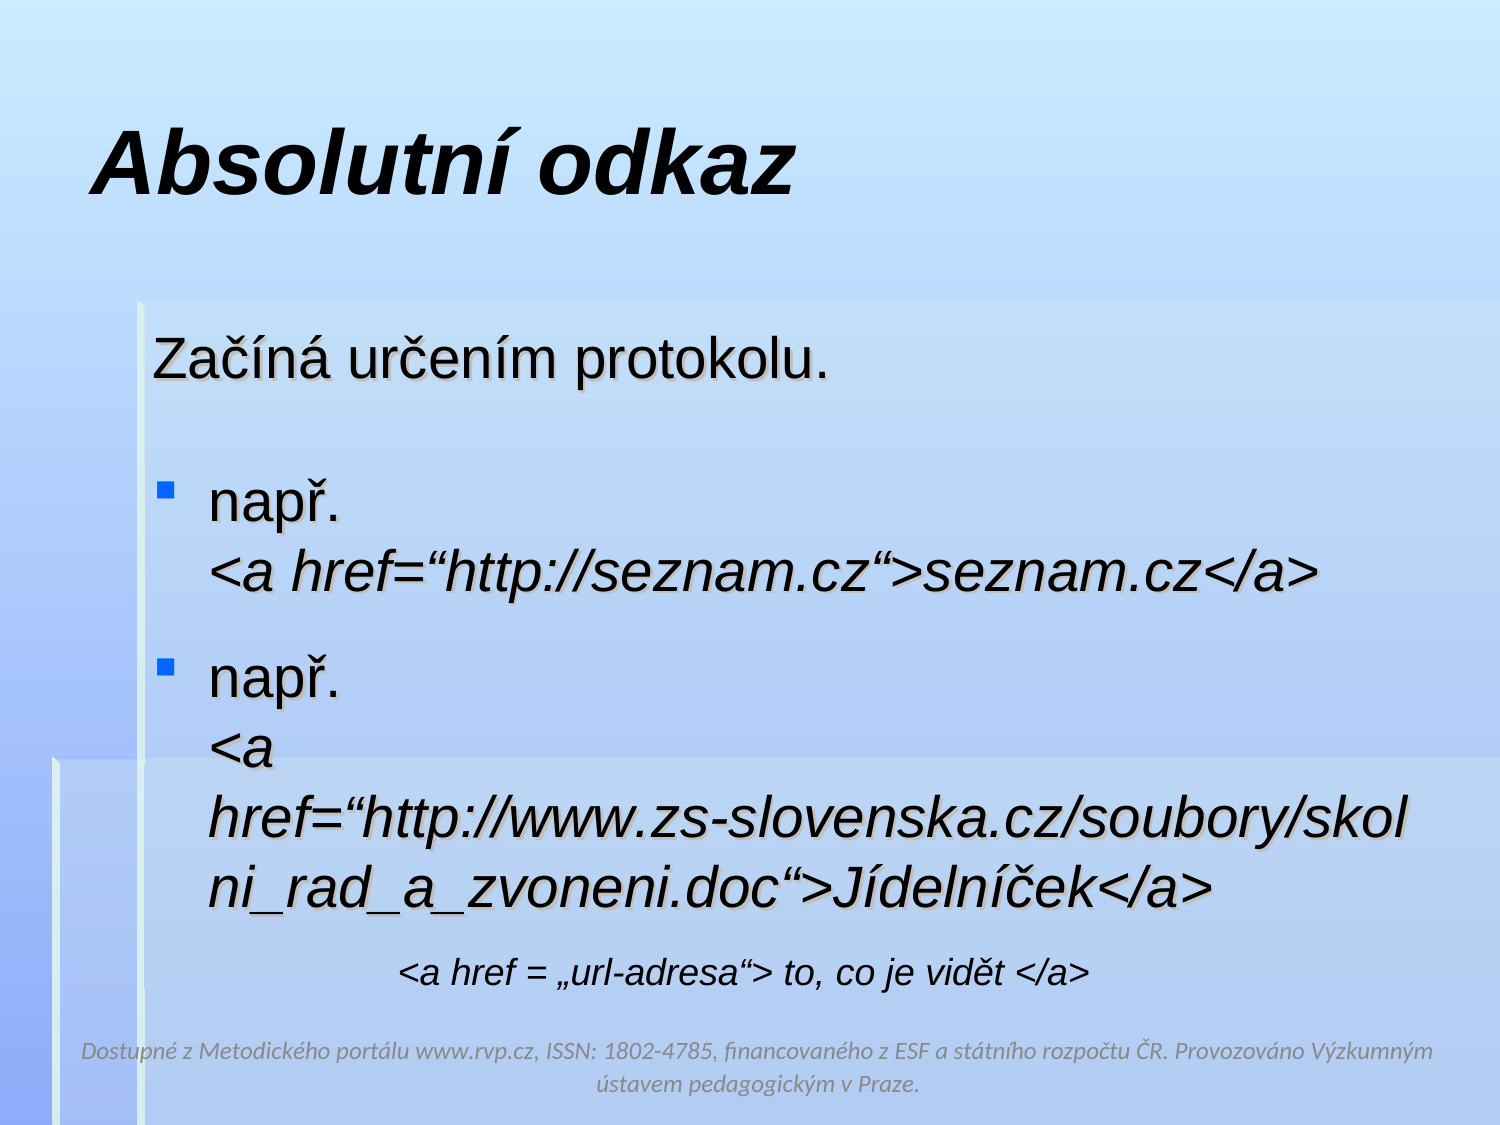

# Absolutní odkaz
Začíná určením protokolu.
např.
<a href=“http://seznam.cz“>seznam.cz</a>
např.
<a href=“http://www.zs-slovenska.cz/soubory/skolni_rad_a_zvoneni.doc“>Jídelníček</a>
<a href = „url-adresa“> to, co je vidět </a>
Dostupné z Metodického portálu www.rvp.cz, ISSN: 1802-4785, financovaného z ESF a státního rozpočtu ČR. Provozováno Výzkumným ústavem pedagogickým v Praze.